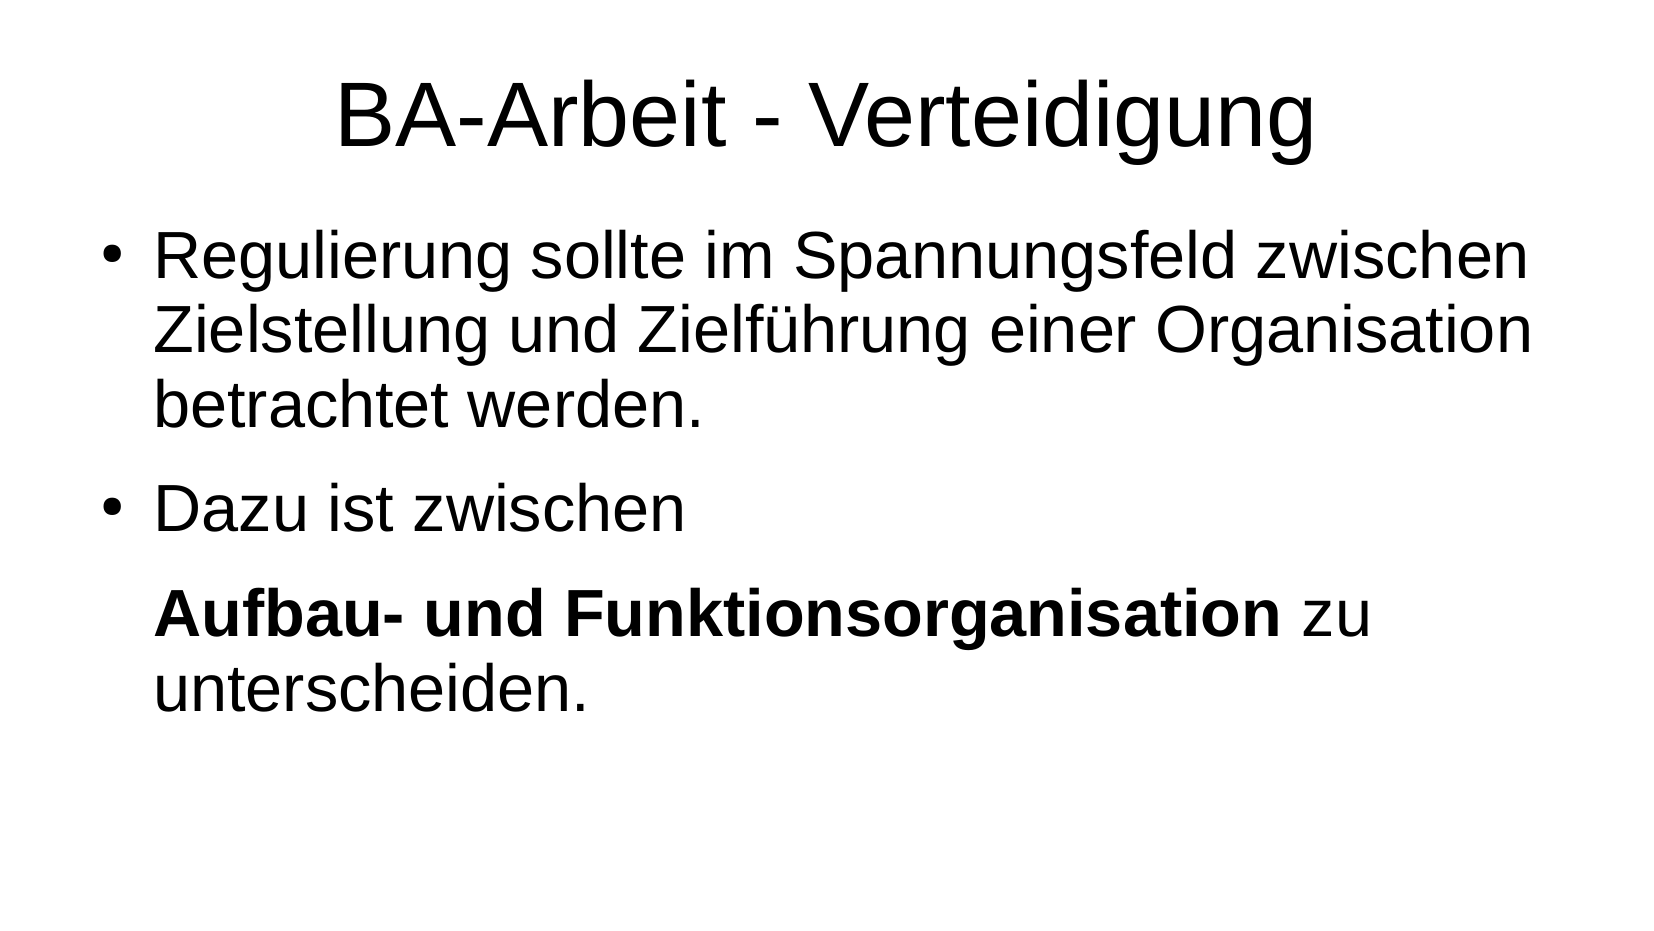

# BA-Arbeit - Verteidigung
Regulierung sollte im Spannungsfeld zwischen Zielstellung und Zielführung einer Organisation betrachtet werden.
Dazu ist zwischen
Aufbau- und Funktionsorganisation zu unterscheiden.